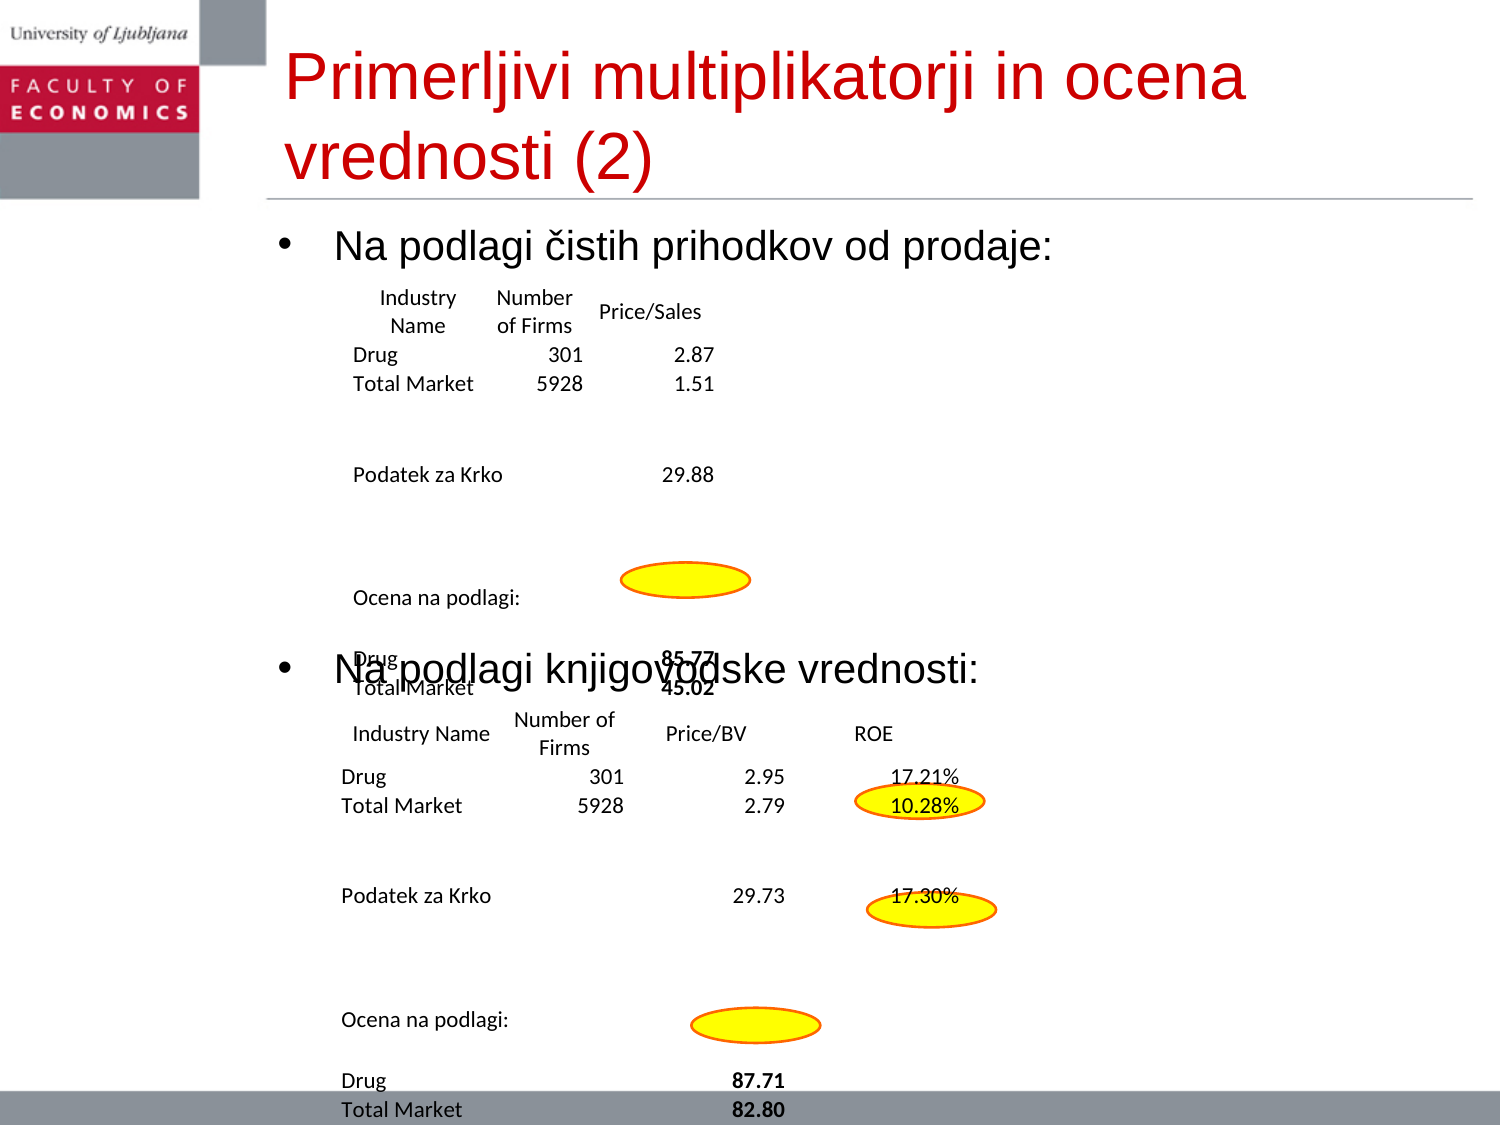

# Primerljivi multiplikatorji in ocena vrednosti (2)
Na podlagi čistih prihodkov od prodaje:
Na podlagi knjigovodske vrednosti:
| Industry Name | Number of Firms | Price/Sales |
| --- | --- | --- |
| Drug | 301 | 2.87 |
| Total Market | 5928 | 1.51 |
| | | |
| Podatek za Krko | | 29.88 |
| | | |
| Ocena na podlagi: | | |
| Drug | | 85.77 |
| Total Market | | 45.02 |
| Industry Name | Number of Firms | Price/BV | ROE |
| --- | --- | --- | --- |
| Drug | 301 | 2.95 | 17.21% |
| Total Market | 5928 | 2.79 | 10.28% |
| | | | |
| Podatek za Krko | | 29.73 | 17.30% |
| | | | |
| Ocena na podlagi: | | | |
| Drug | | 87.71 | |
| Total Market | | 82.80 | |